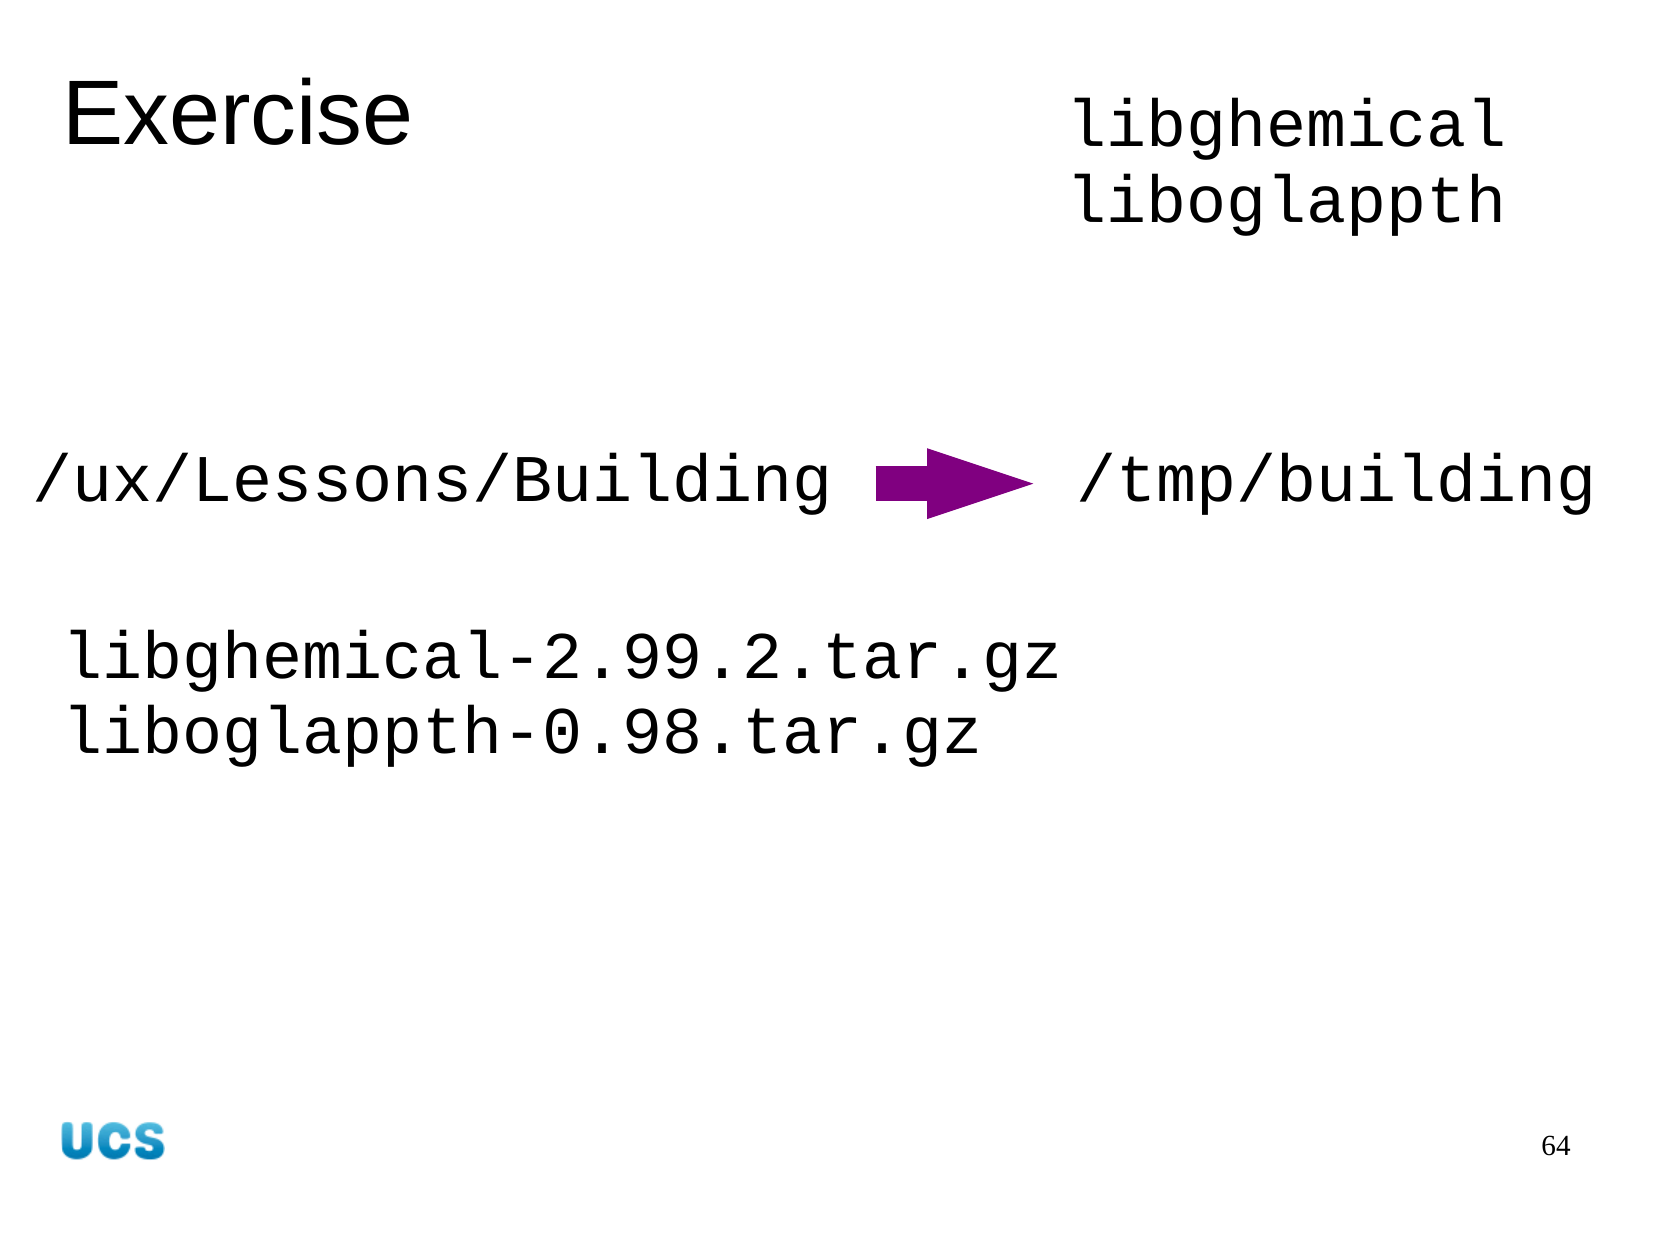

Exercise
libghemical
liboglappth
/ux/Lessons/Building
 /tmp/building
libghemical-2.99.2.tar.gz
liboglappth-0.98.tar.gz
64